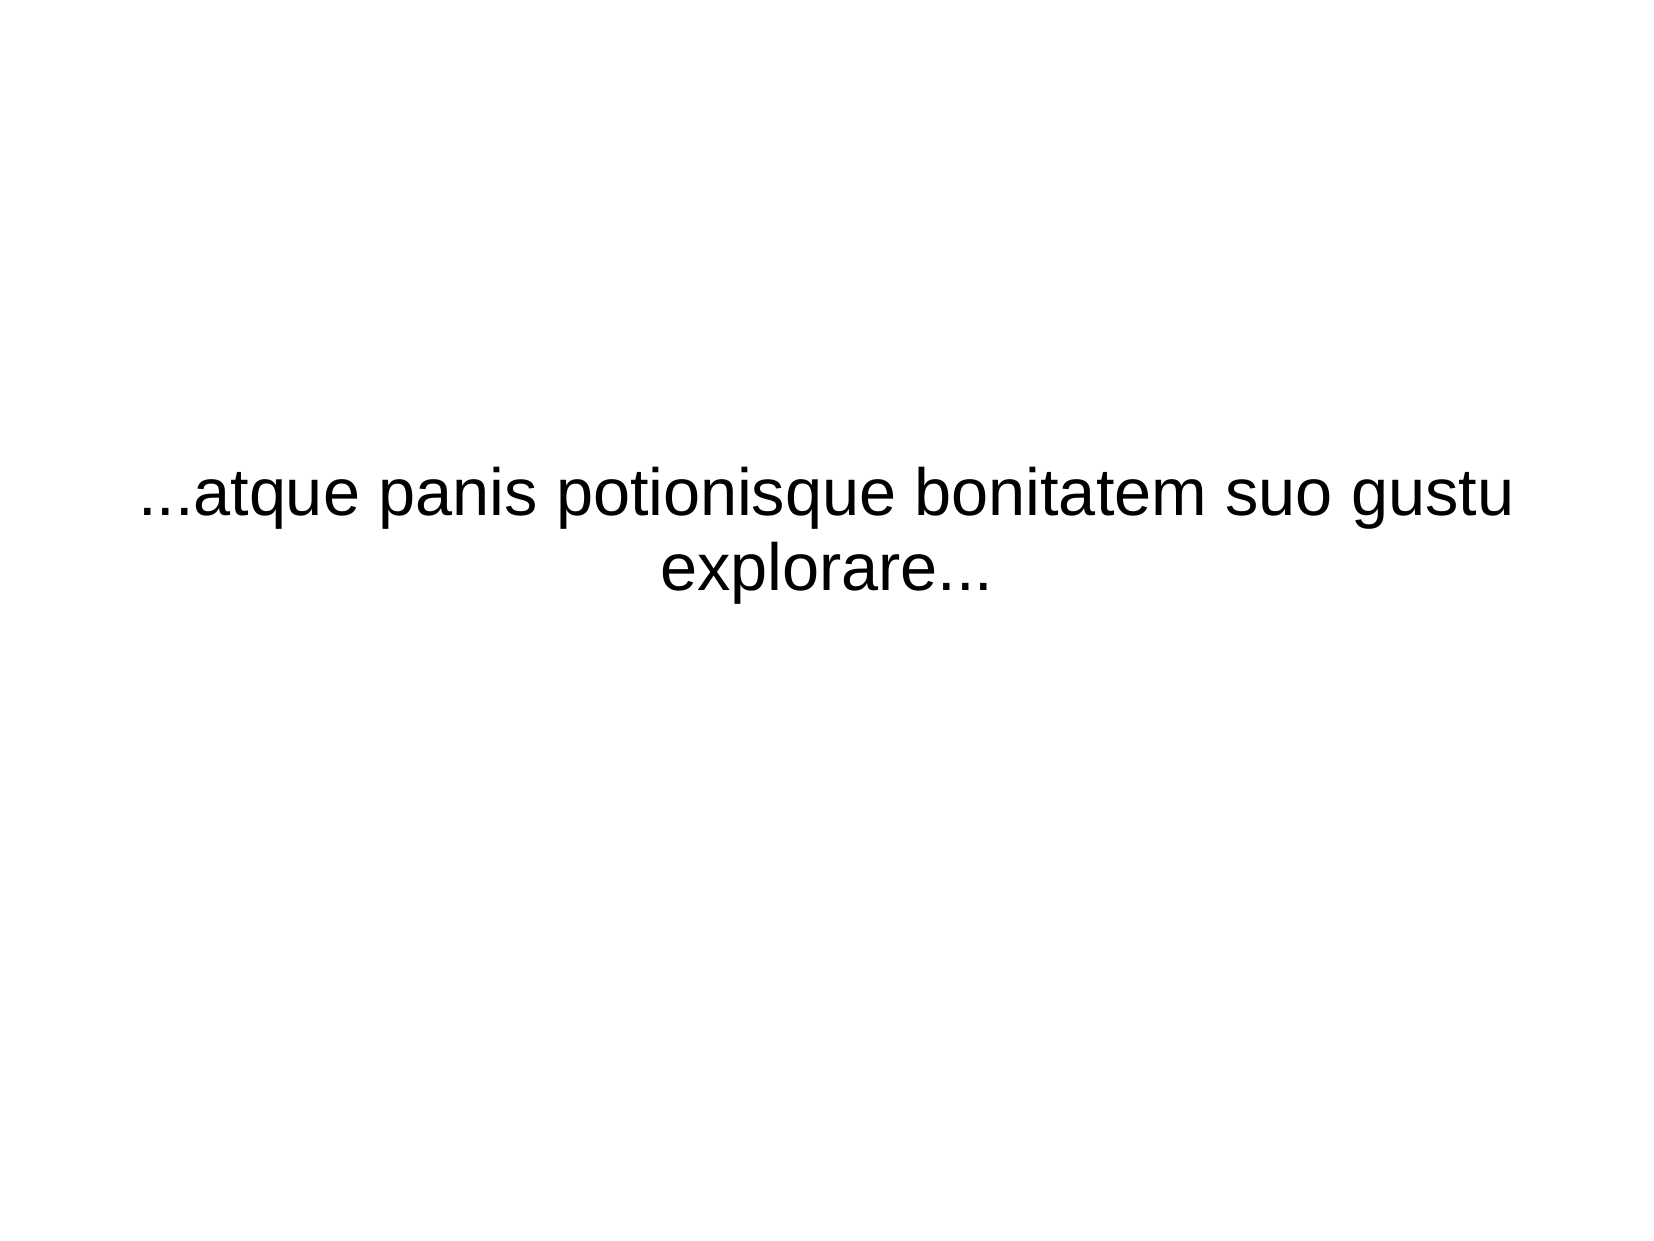

# ...atque panis potionisque bonitatem suo gustu explorare...